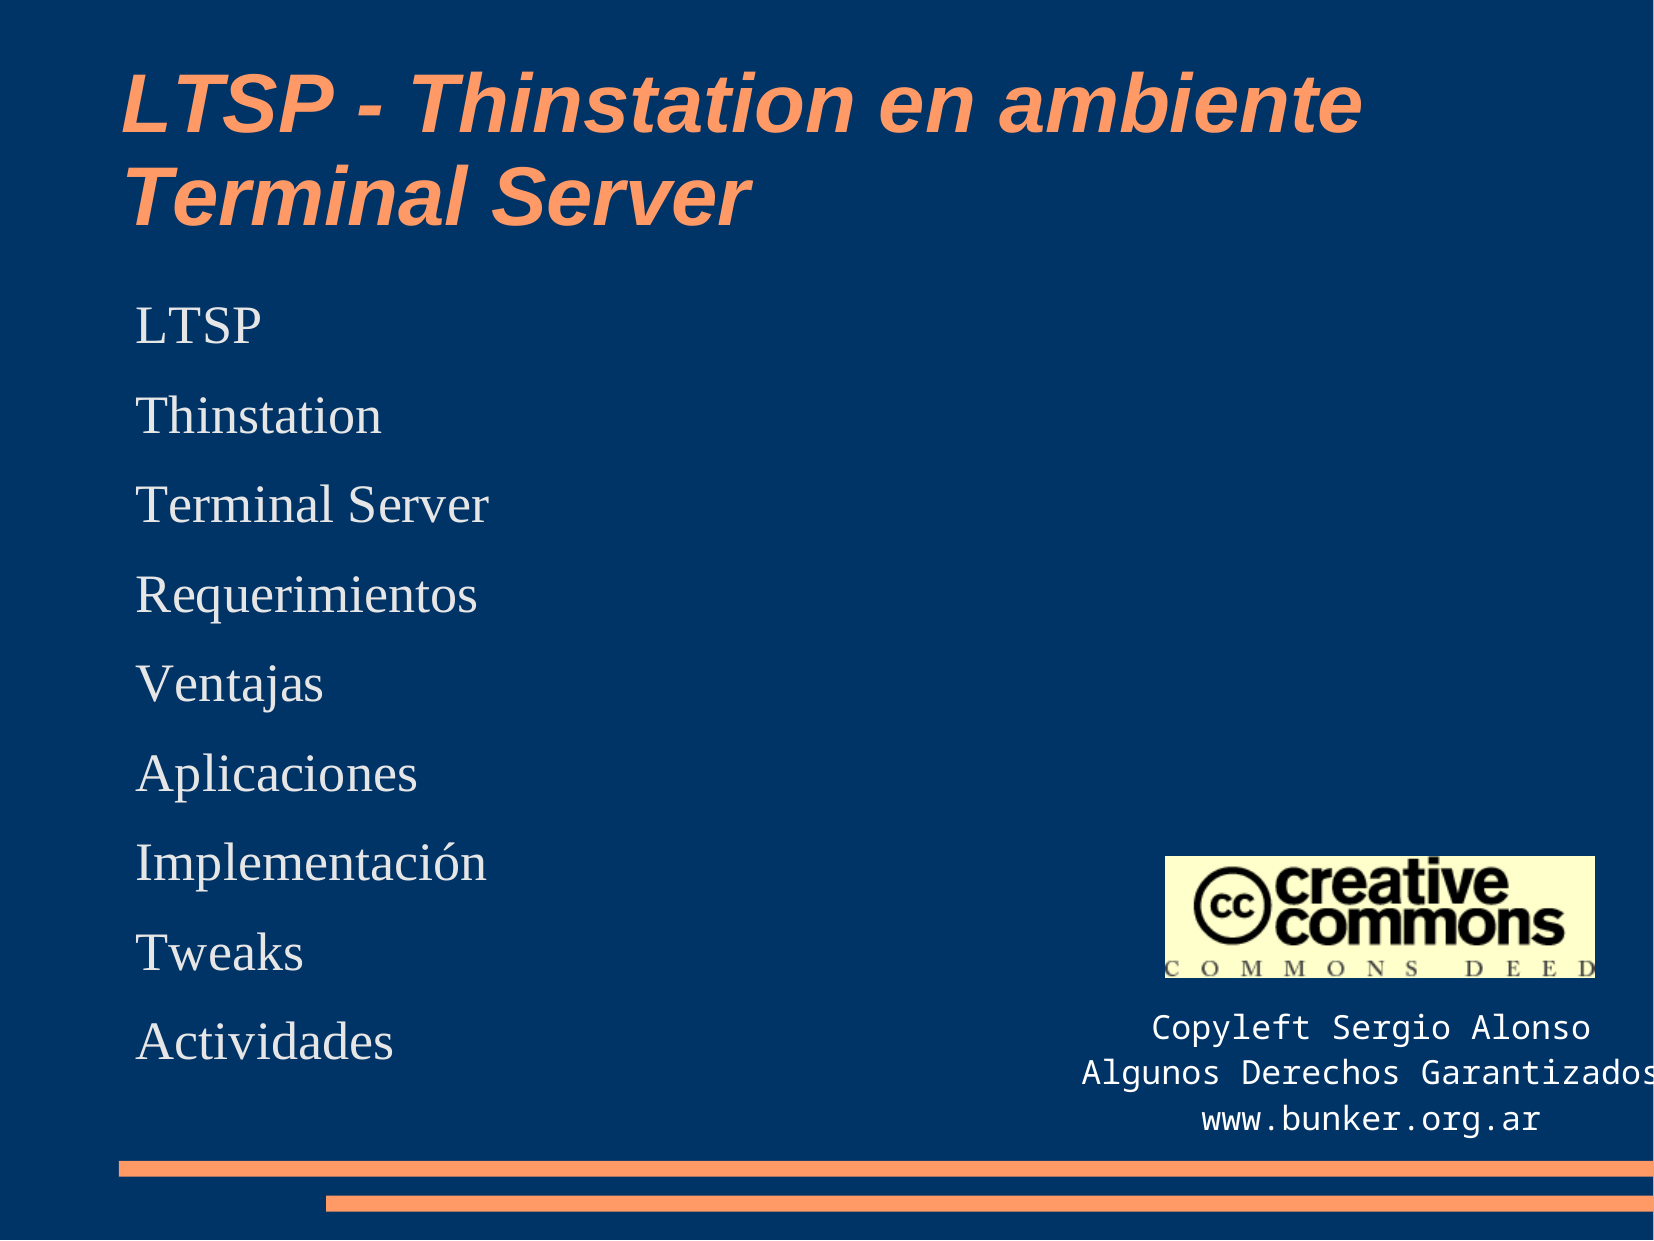

# LTSP - Thinstation en ambiente Terminal Server
LTSP
Thinstation
Terminal Server
Requerimientos
Ventajas
Aplicaciones
Implementación
Tweaks
Actividades
Copyleft Sergio Alonso
Algunos Derechos Garantizados
www.bunker.org.ar